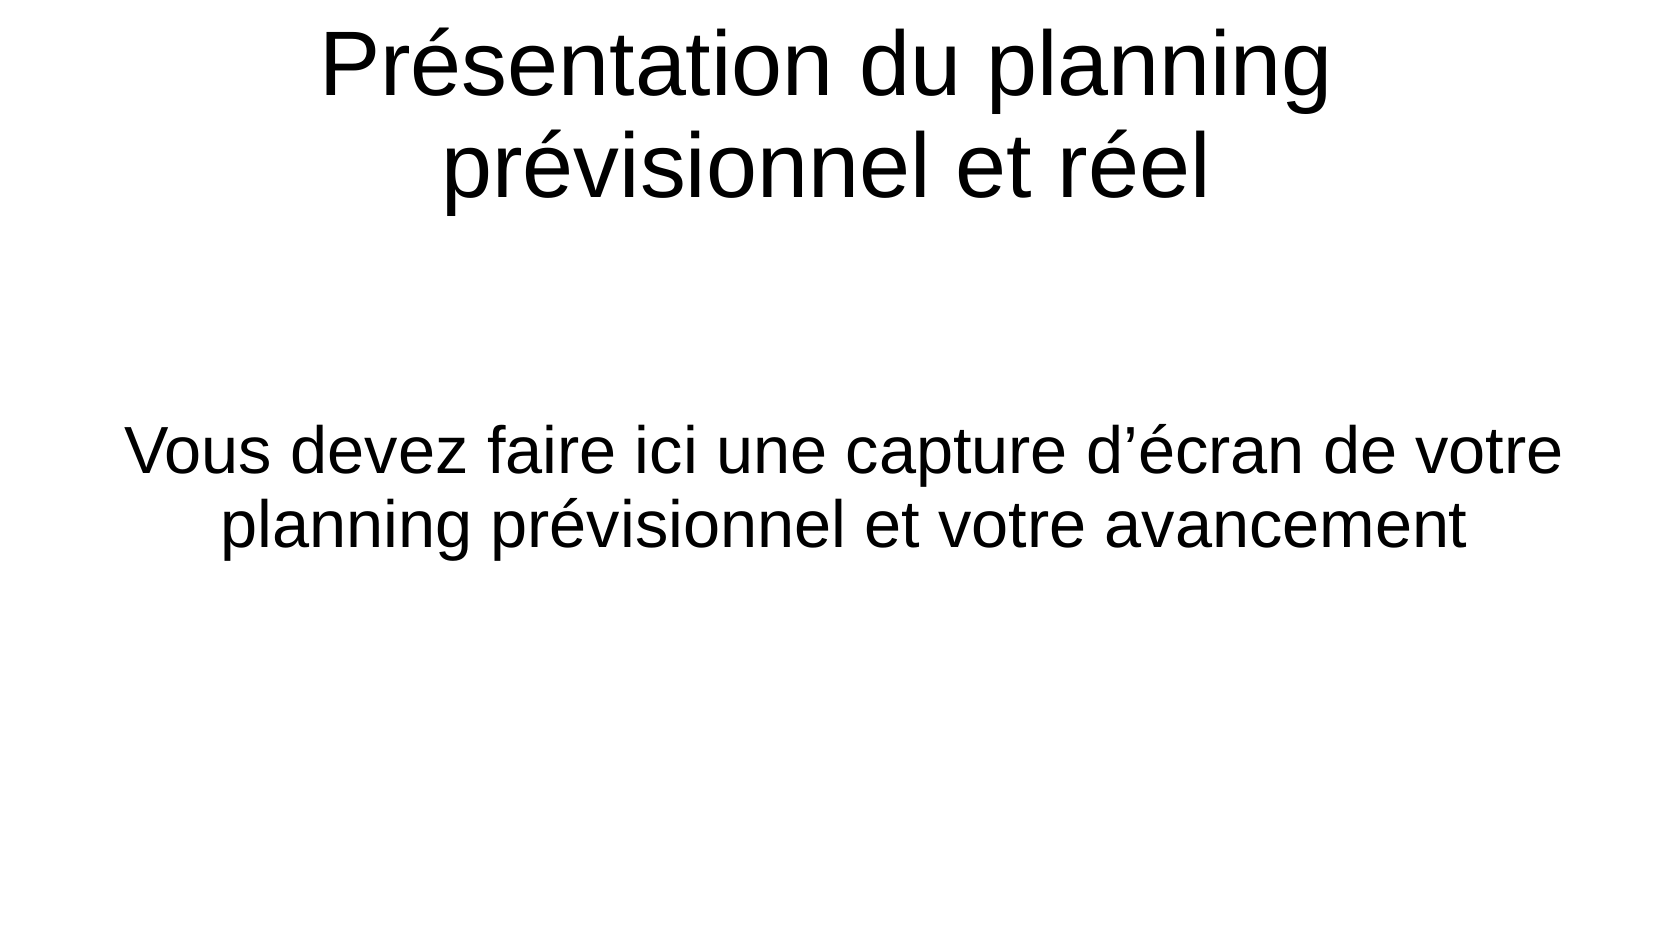

# Présentation du planning prévisionnel et réel
Vous devez faire ici une capture d’écran de votre planning prévisionnel et votre avancement